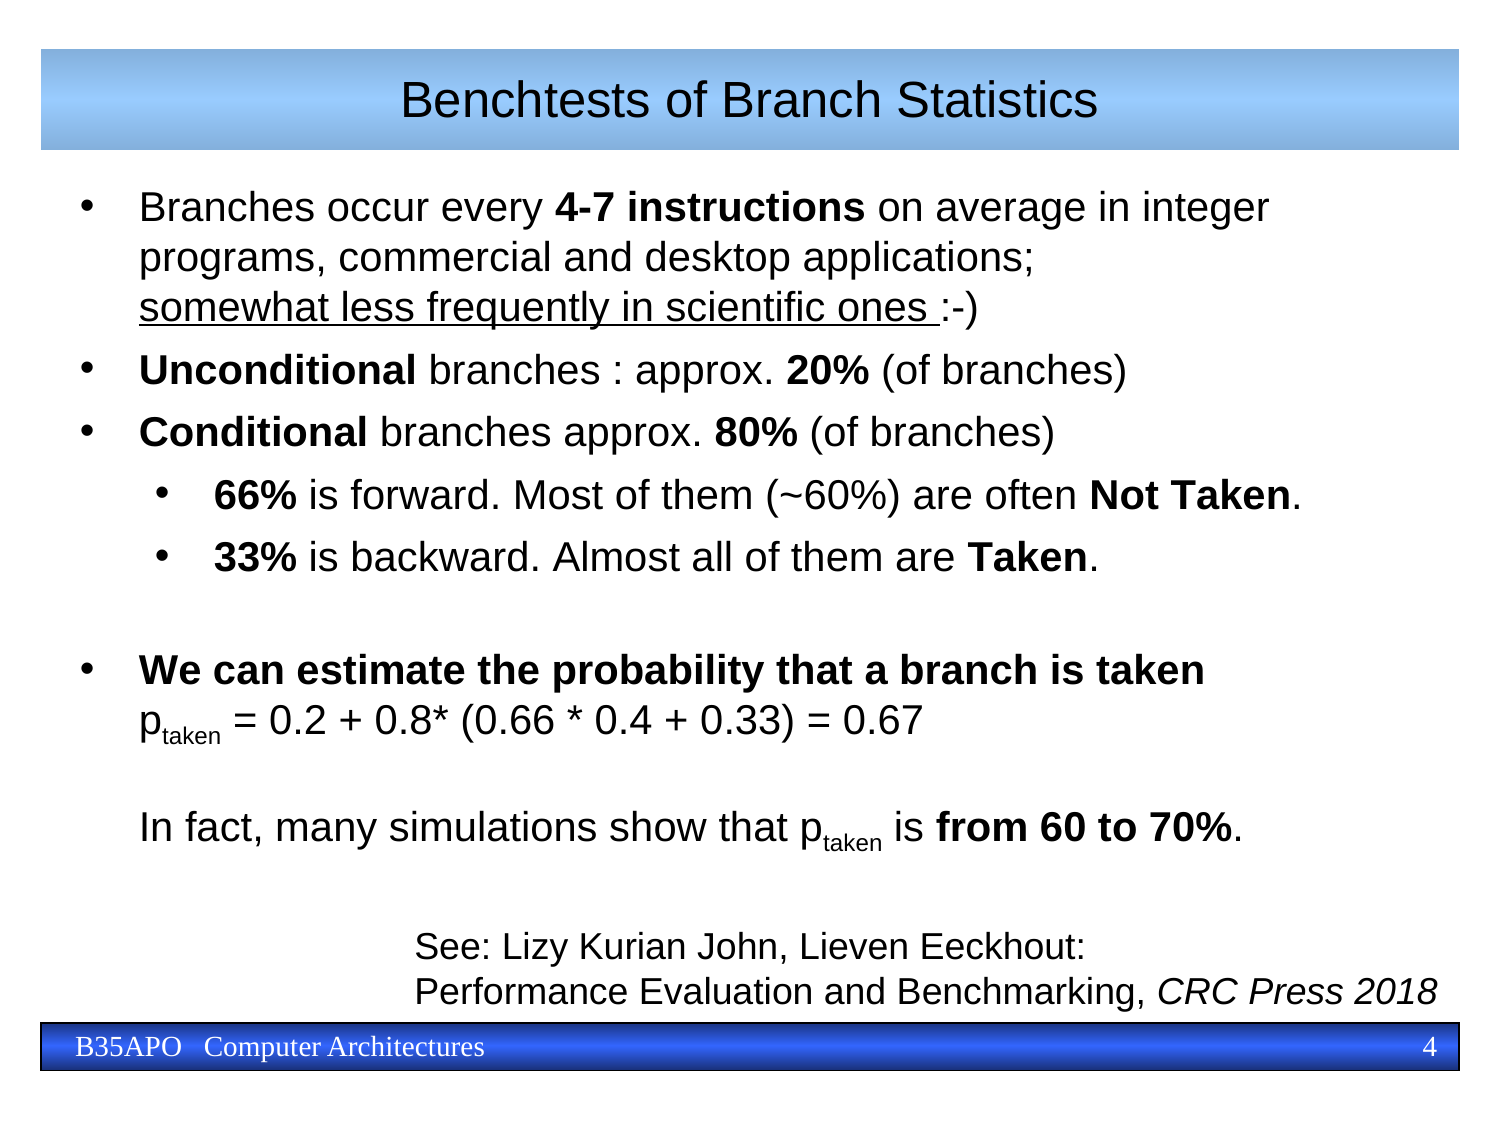

# Benchtests of Branch Statistics
Branches occur every 4-7 instructions on average in integer programs, commercial and desktop applications;
somewhat less frequently in scientific ones :-)
Unconditional branches : approx. 20% (of branches)
Conditional branches approx. 80% (of branches)
66% is forward. Most of them (~60%) are often Not Taken.
33% is backward. Almost all of them are Taken.
We can estimate the probability that a branch is taken
ptaken = 0.2 + 0.8* (0.66 * 0.4 + 0.33) = 0.67
In fact, many simulations show that ptaken is from 60 to 70%.
See: Lizy Kurian John, Lieven Eeckhout:
Performance Evaluation and Benchmarking, CRC Press 2018
B35APO Computer Architectures
4